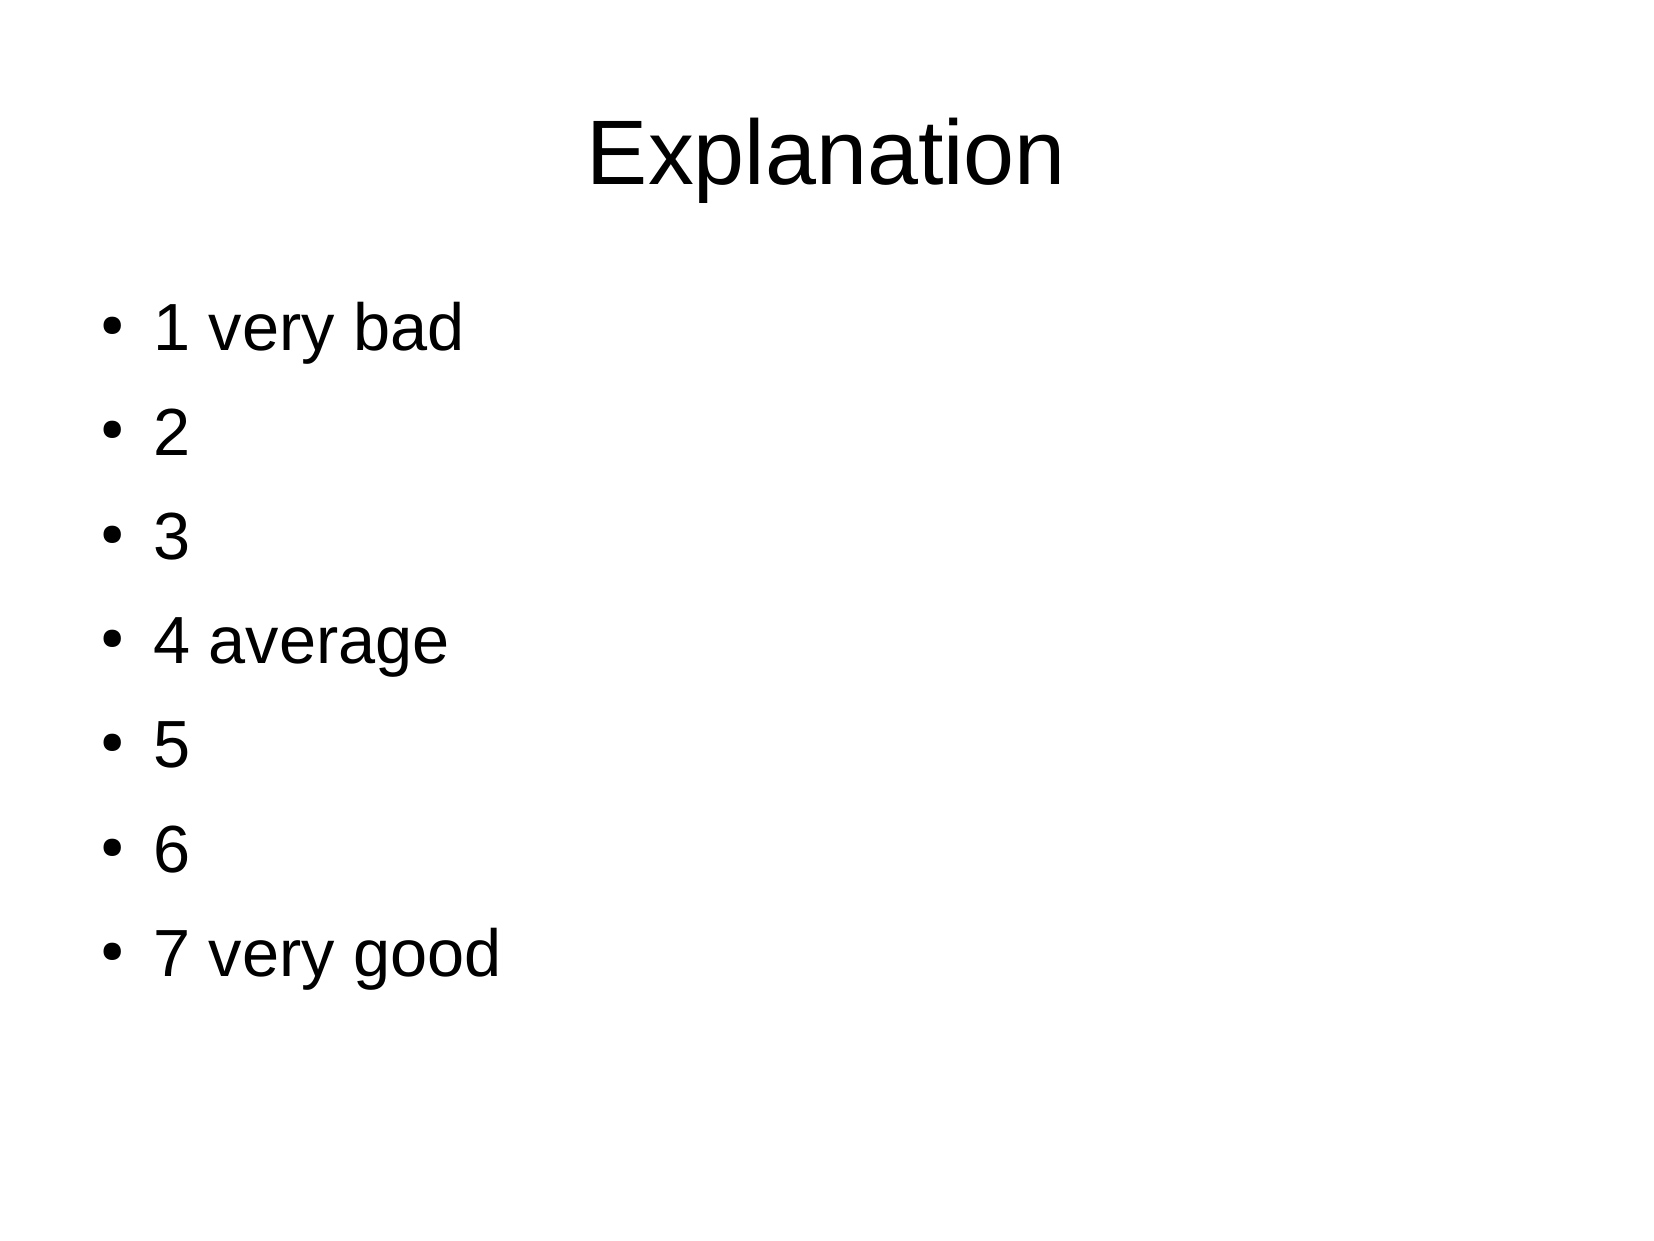

# Explanation
1 very bad
2
3
4 average
5
6
7 very good